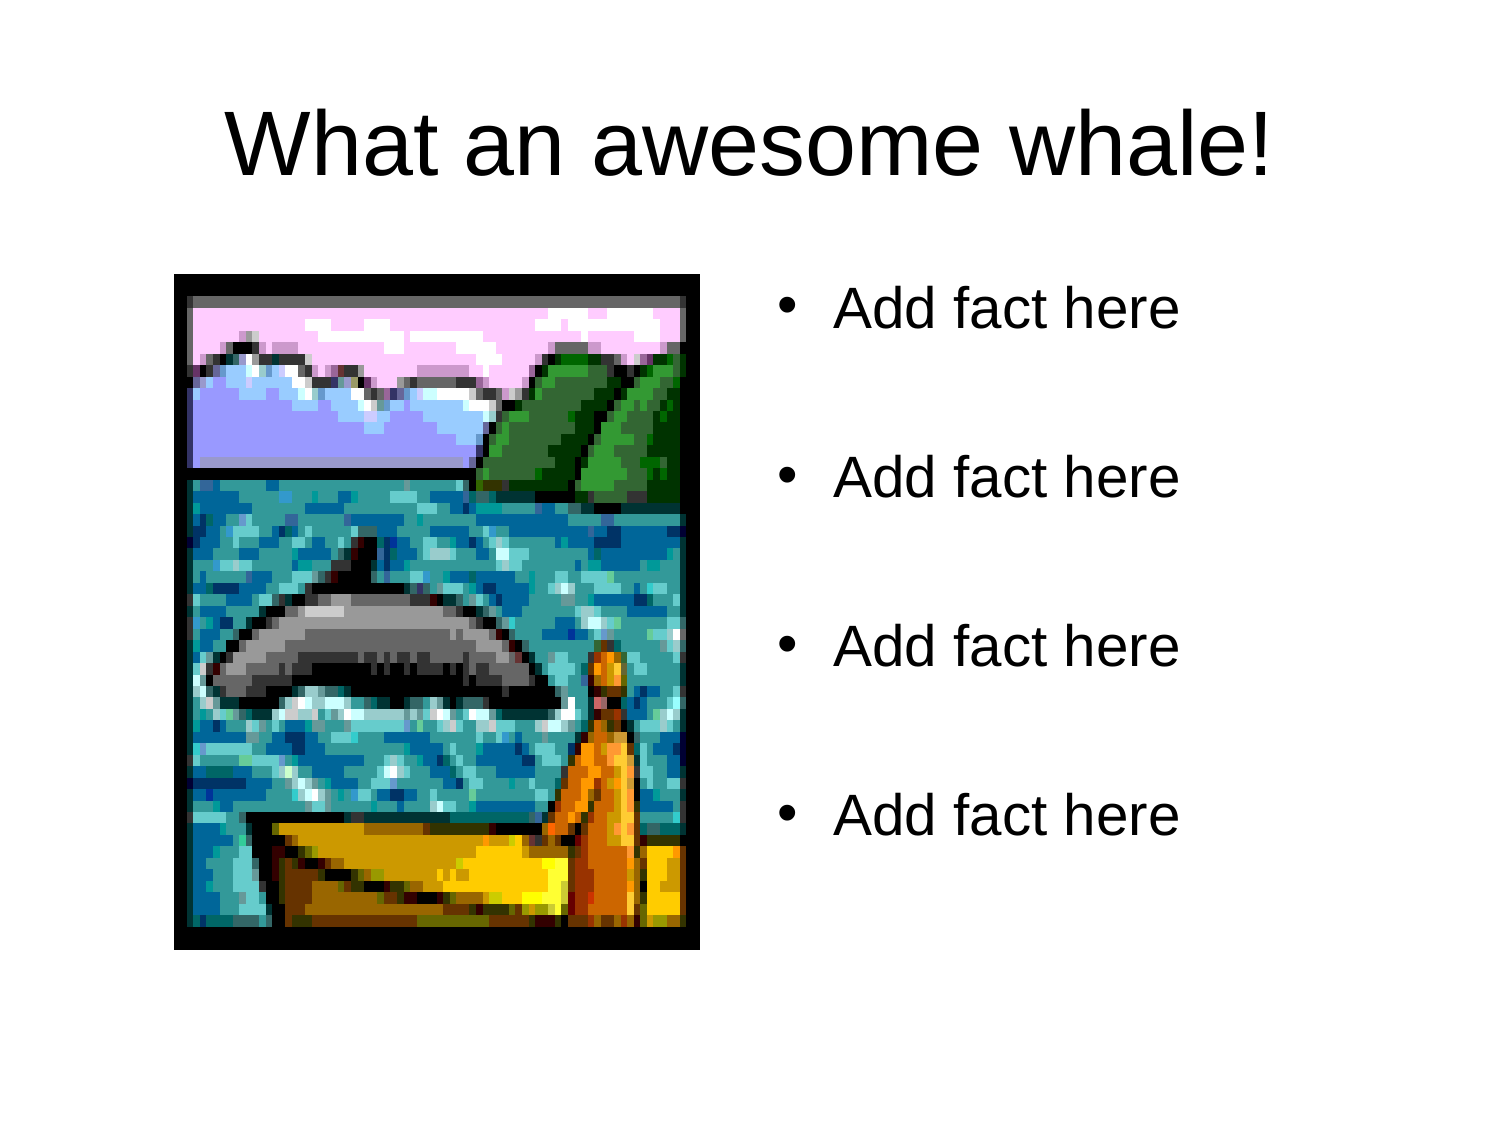

# What an awesome whale!
Add fact here
Add fact here
Add fact here
Add fact here